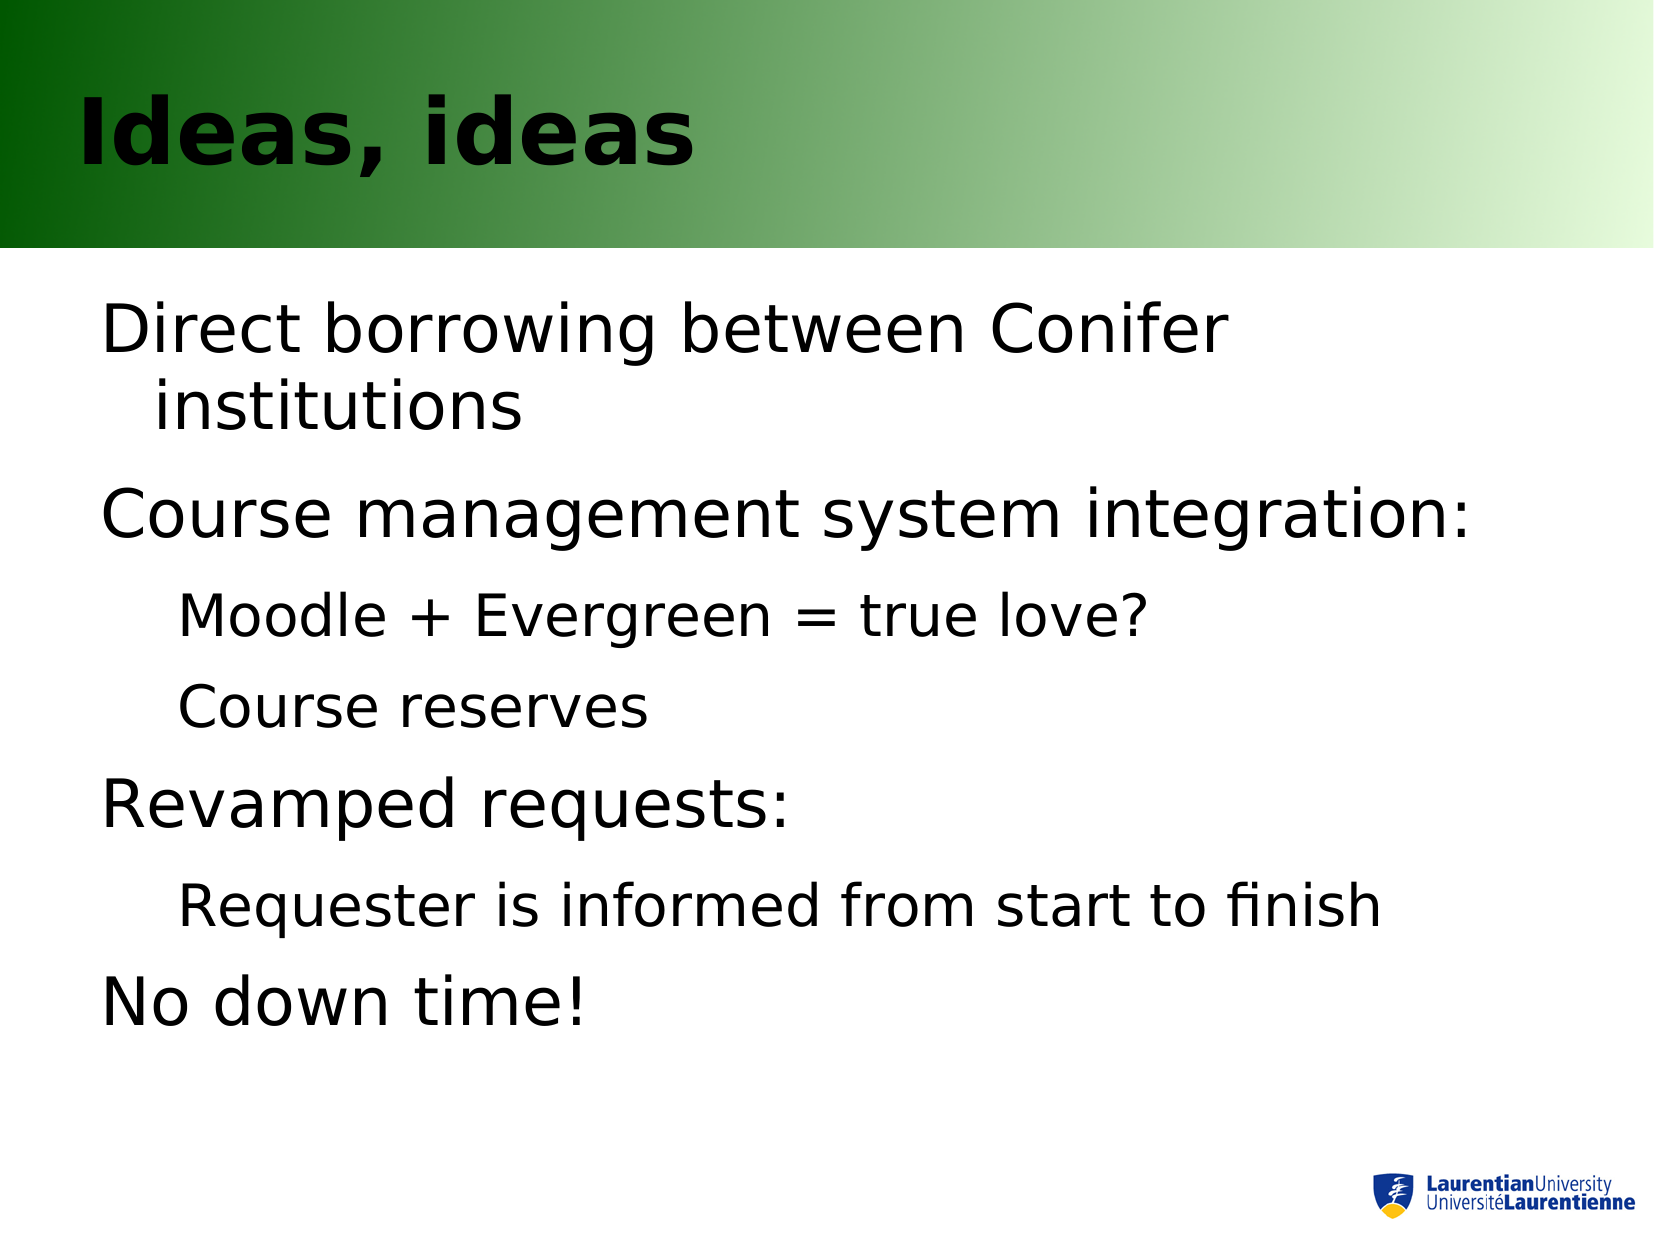

# Ideas, ideas
Direct borrowing between Conifer institutions
Course management system integration:
Moodle + Evergreen = true love?
Course reserves
Revamped requests:
Requester is informed from start to finish
No down time!